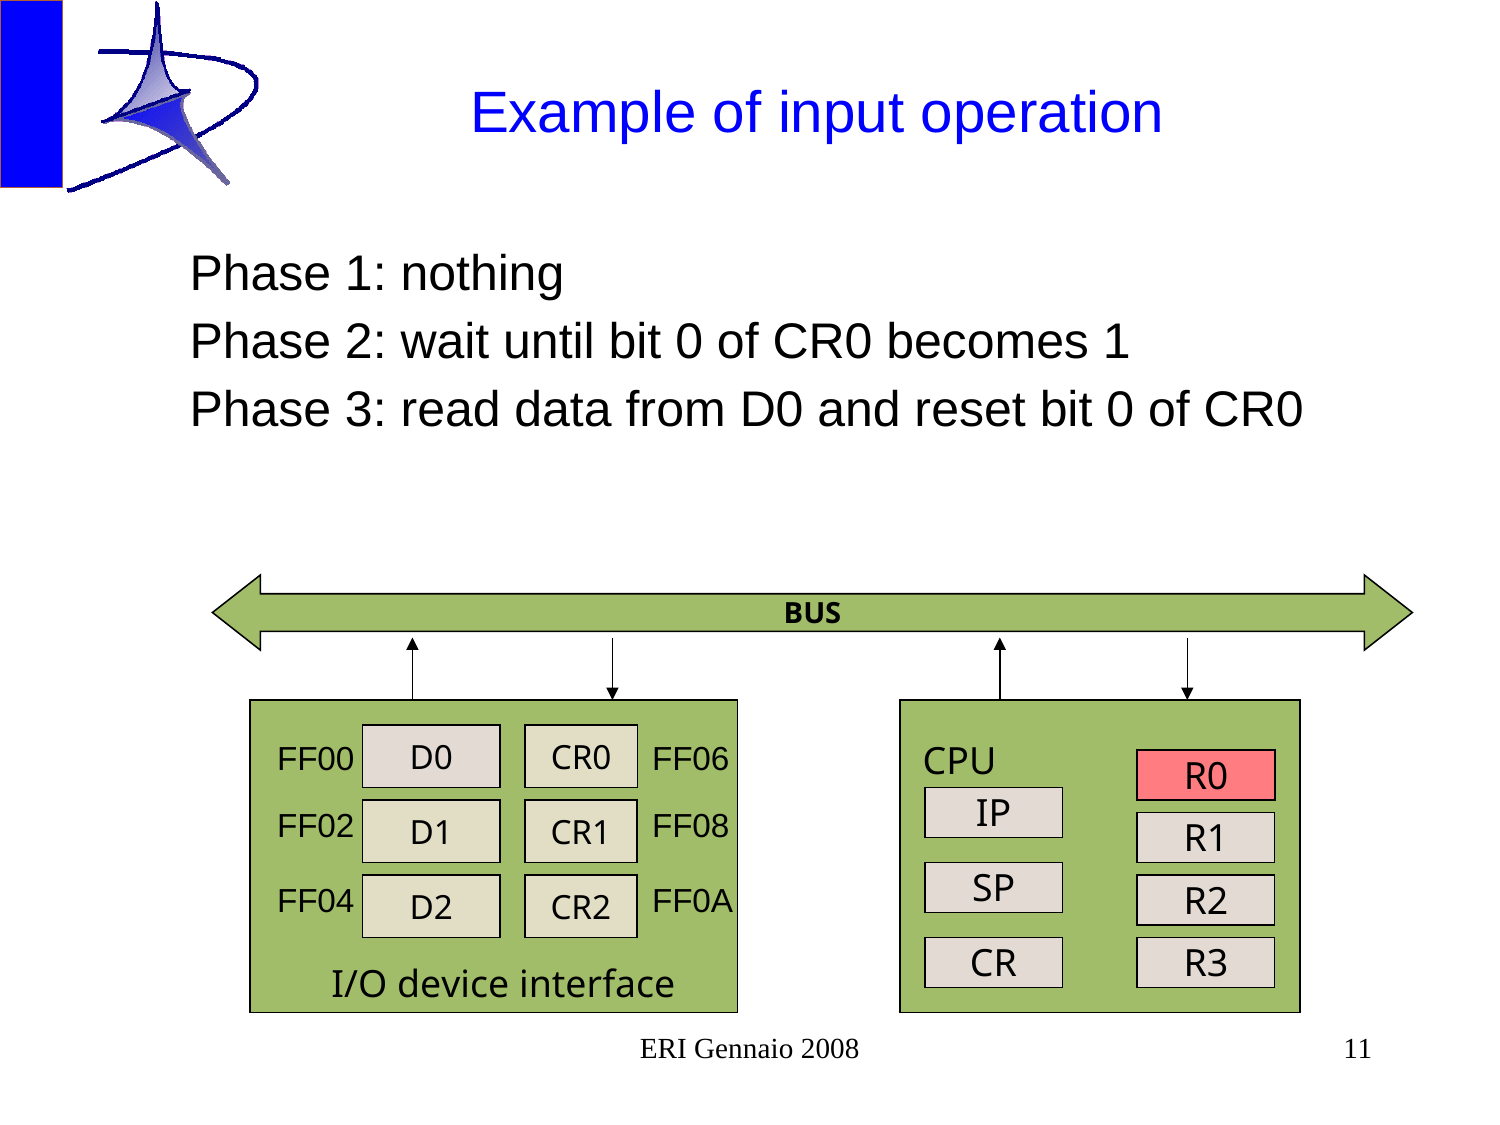

# Example of input operation
Phase 1: nothing
Phase 2: wait until bit 0 of CR0 becomes 1
Phase 3: read data from D0 and reset bit 0 of CR0
BUS
D0
CR0
FF00
FF06
FF02
D1
CR1
FF08
FF04
D2
CR2
FF0A
I/O device interface
CPU
R0
IP
R1
SP
R2
CR
R3
D0
D0
CR0
CR0
R0
ERI Gennaio 2008
11